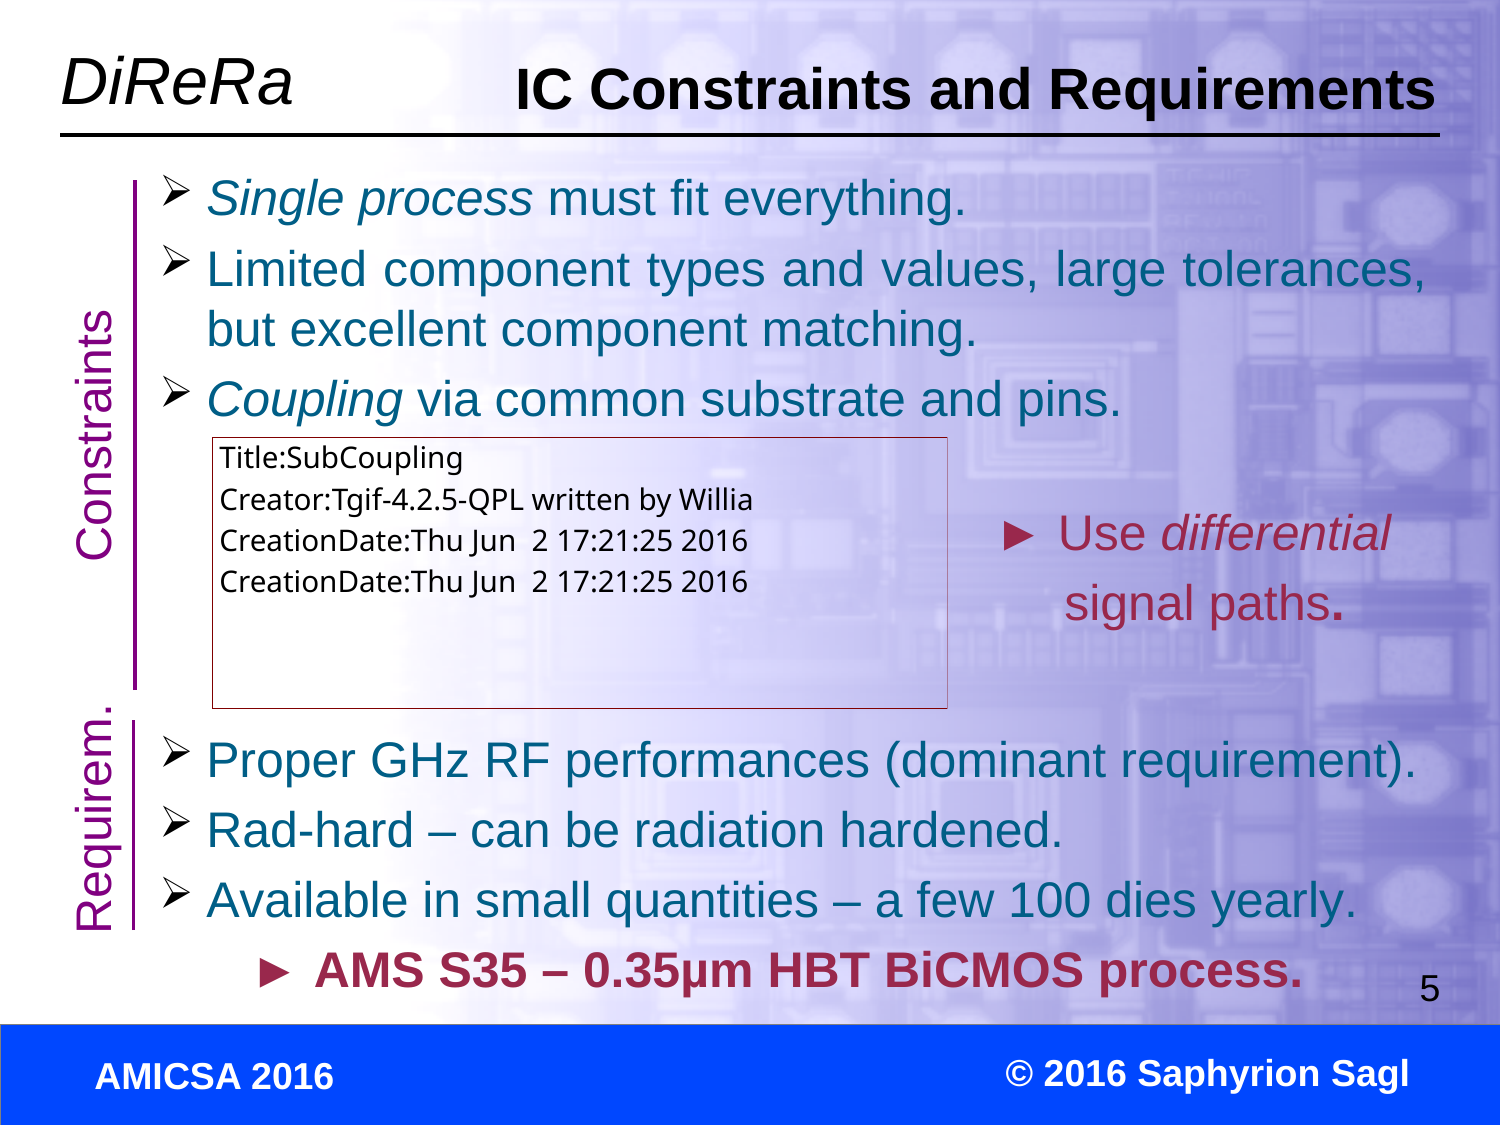

IC Constraints and Requirements
Single process must fit everything.
Limited component types and values, large tolerances, but excellent component matching.
Coupling via common substrate and pins.
Constraints
► Use differential
 signal paths.
Proper GHz RF performances (dominant requirement).
Rad-hard – can be radiation hardened.
Available in small quantities – a few 100 dies yearly.
Requirem.
► AMS S35 – 0.35µm HBT BiCMOS process.
5
AMICSA 2016